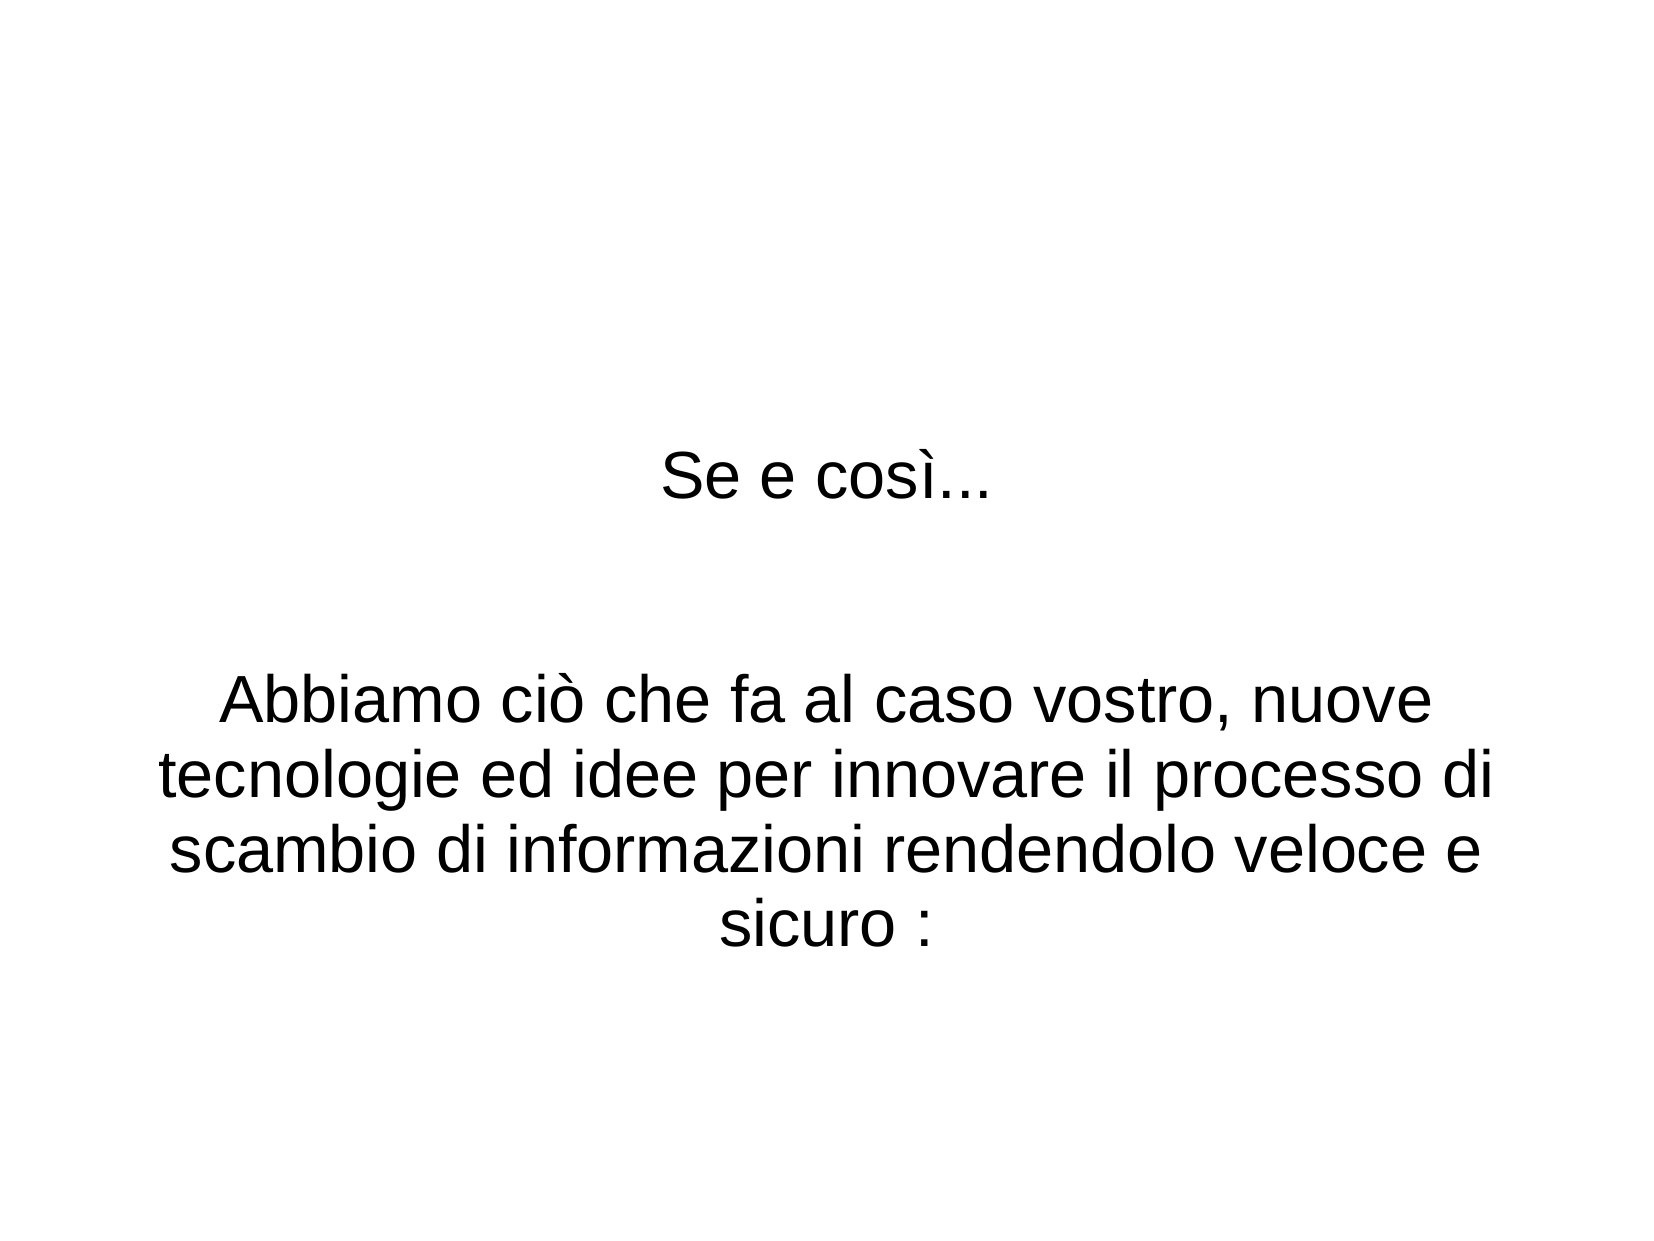

# Se e così...
Abbiamo ciò che fa al caso vostro, nuove tecnologie ed idee per innovare il processo di scambio di informazioni rendendolo veloce e sicuro :